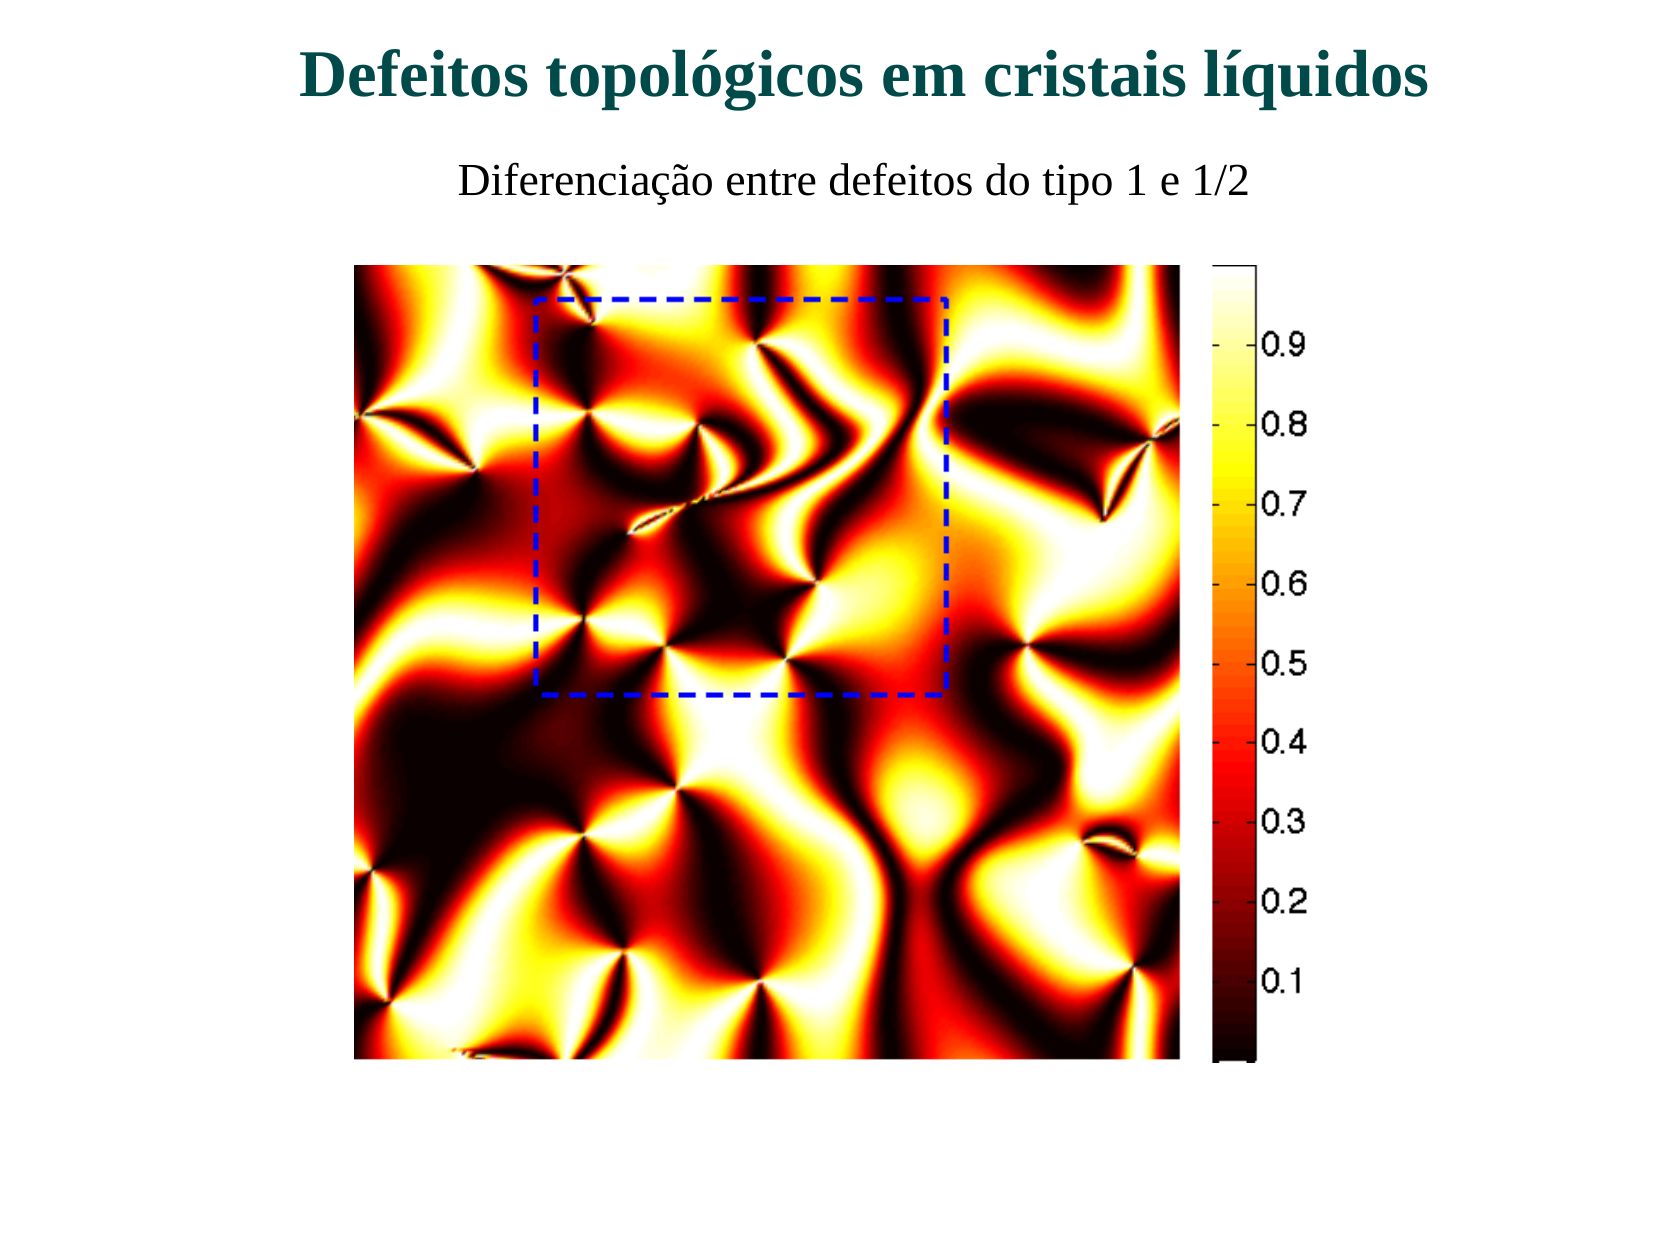

Defeitos topológicos em cristais líquidos
Diferenciação entre defeitos do tipo 1 e 1/2